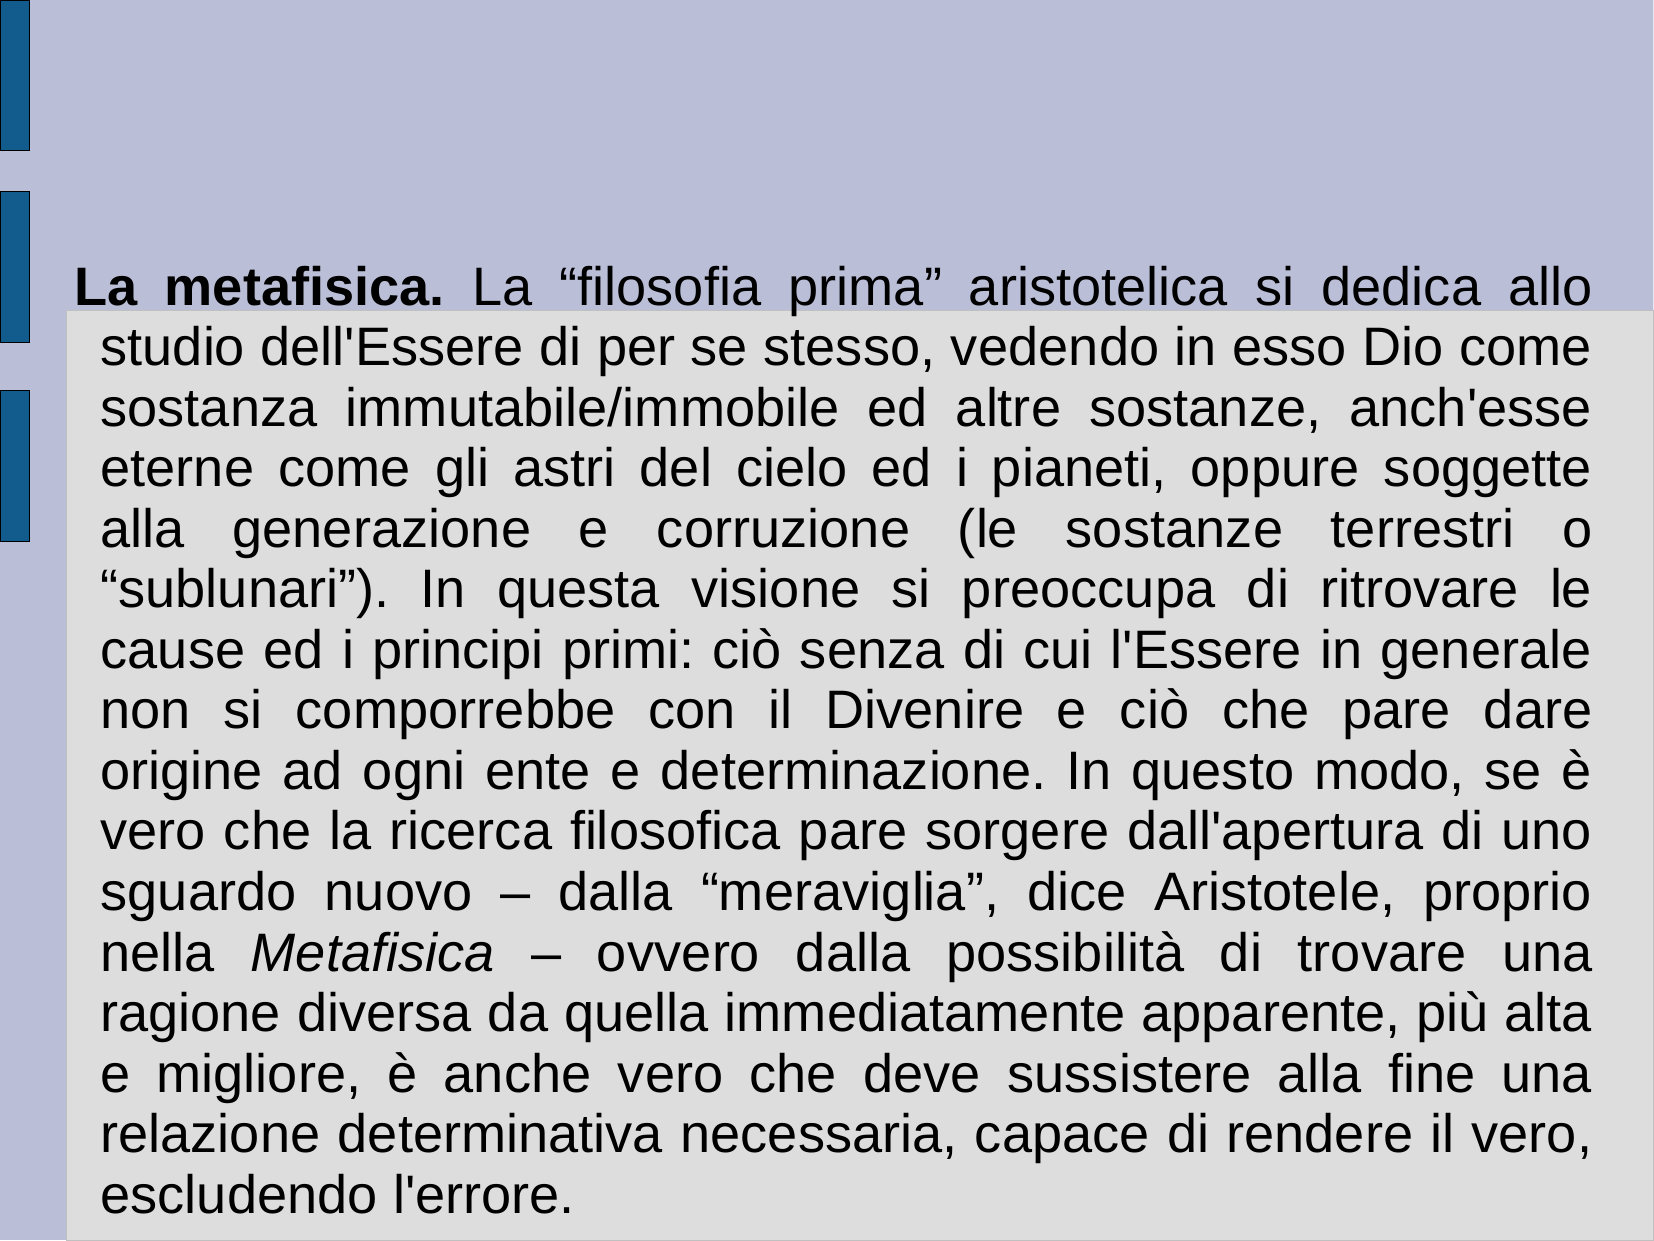

#
 La metafisica. La “filosofia prima” aristotelica si dedica allo studio dell'Essere di per se stesso, vedendo in esso Dio come sostanza immutabile/immobile ed altre sostanze, anch'esse eterne come gli astri del cielo ed i pianeti, oppure soggette alla generazione e corruzione (le sostanze terrestri o “sublunari”). In questa visione si preoccupa di ritrovare le cause ed i principi primi: ciò senza di cui l'Essere in generale non si comporrebbe con il Divenire e ciò che pare dare origine ad ogni ente e determinazione. In questo modo, se è vero che la ricerca filosofica pare sorgere dall'apertura di uno sguardo nuovo – dalla “meraviglia”, dice Aristotele, proprio nella Metafisica – ovvero dalla possibilità di trovare una ragione diversa da quella immediatamente apparente, più alta e migliore, è anche vero che deve sussistere alla fine una relazione determinativa necessaria, capace di rendere il vero, escludendo l'errore.